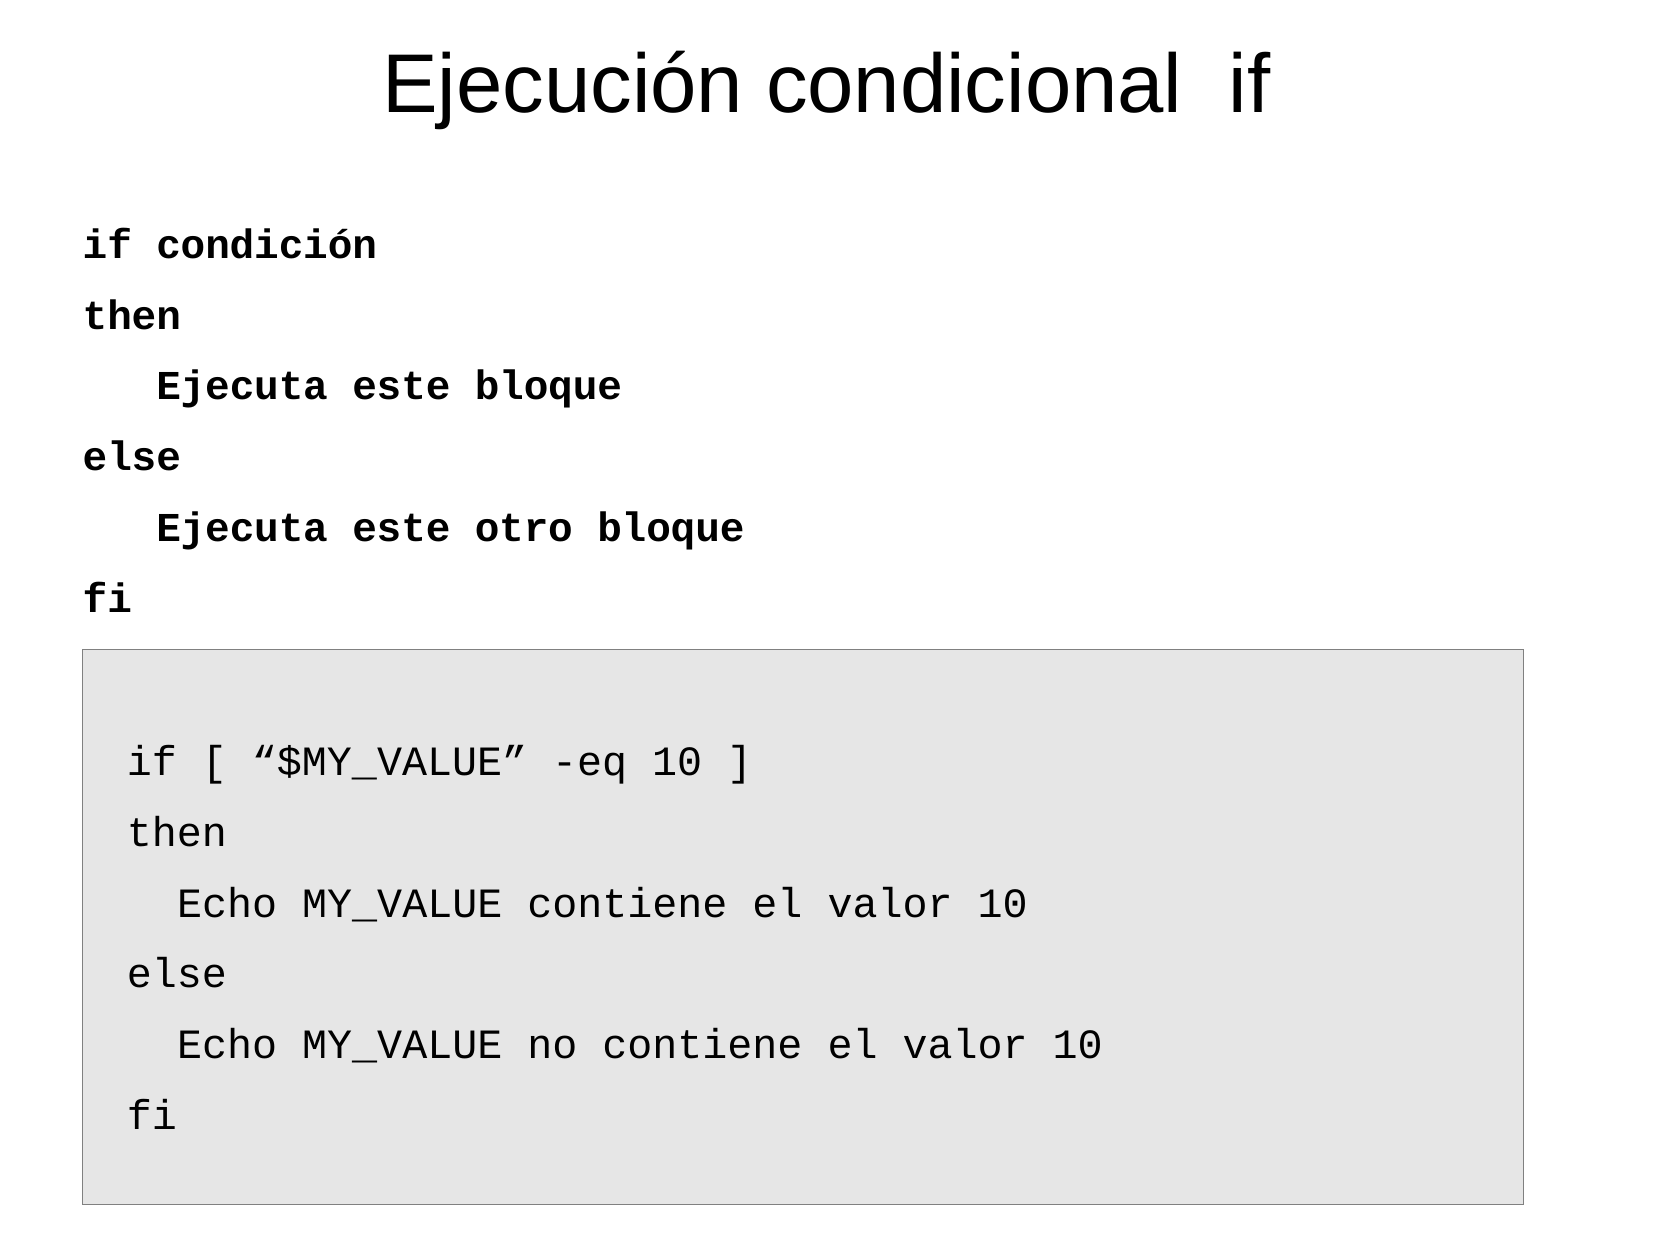

# Ejecución condicional if
if condición
then
 Ejecuta este bloque
else
 Ejecuta este otro bloque
fi
if [ “$MY_VALUE” -eq 10 ]
then
 Echo MY_VALUE contiene el valor 10
else
 Echo MY_VALUE no contiene el valor 10
fi